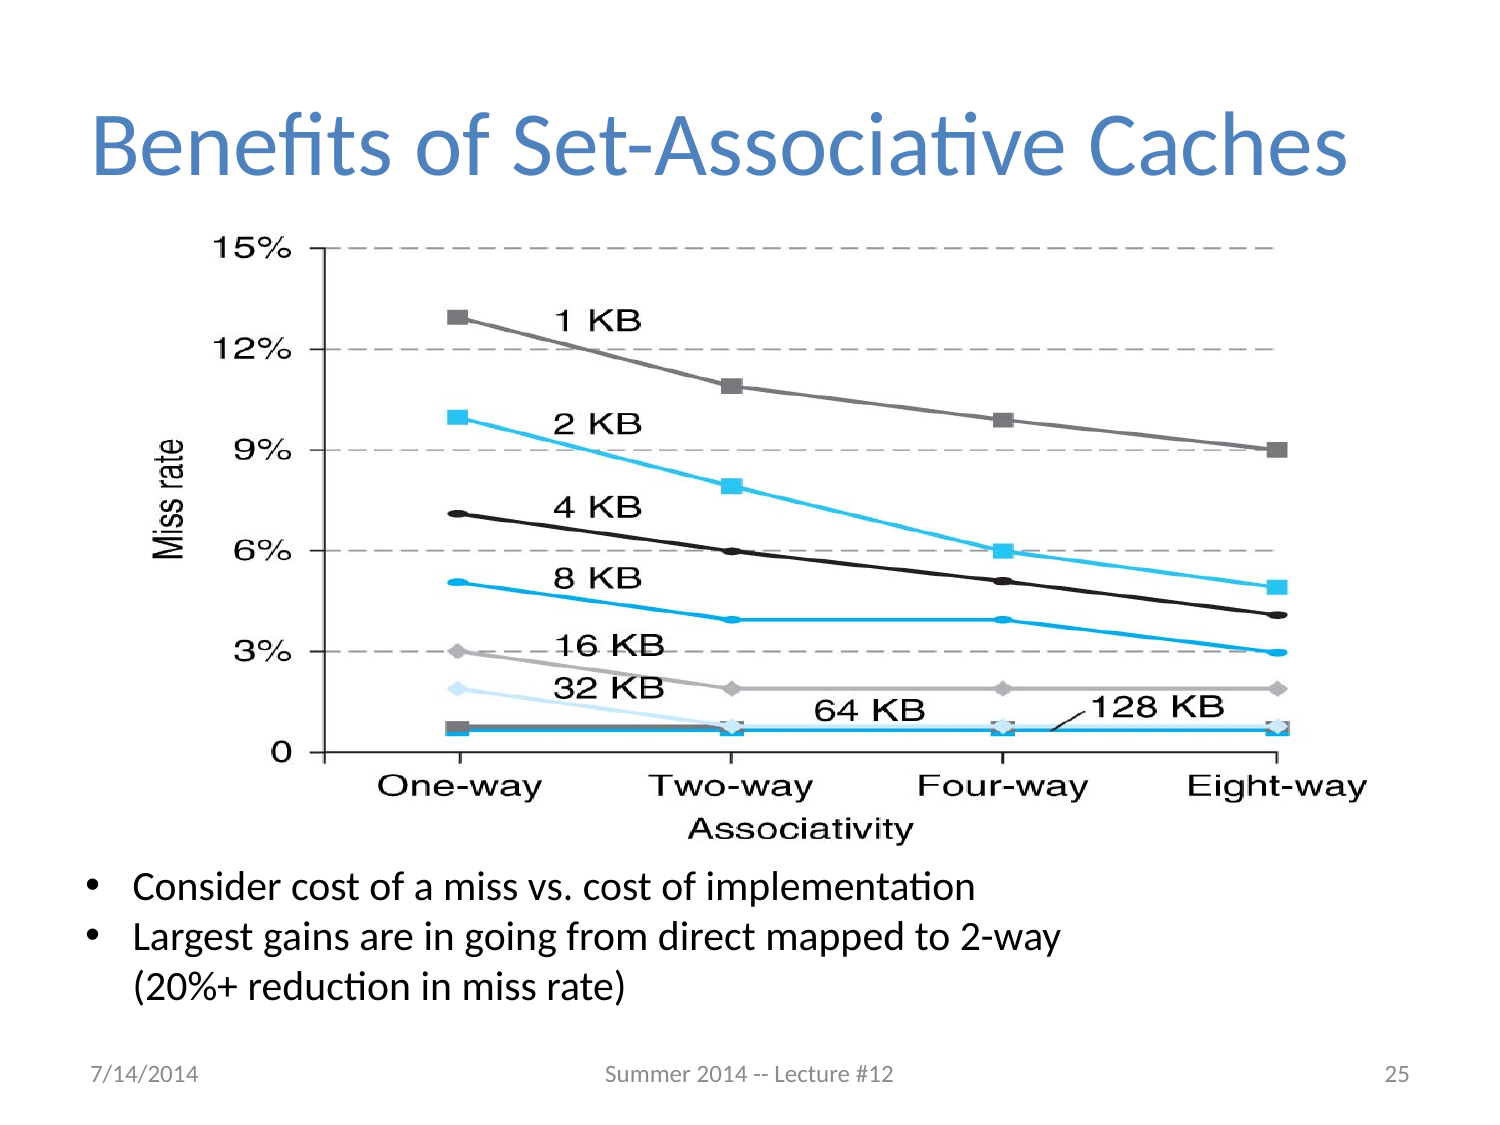

# Benefits of Set-Associative Caches
Consider cost of a miss vs. cost of implementation
Largest gains are in going from direct mapped to 2-way
(20%+ reduction in miss rate)
7/14/2014
Summer 2014 -- Lecture #12